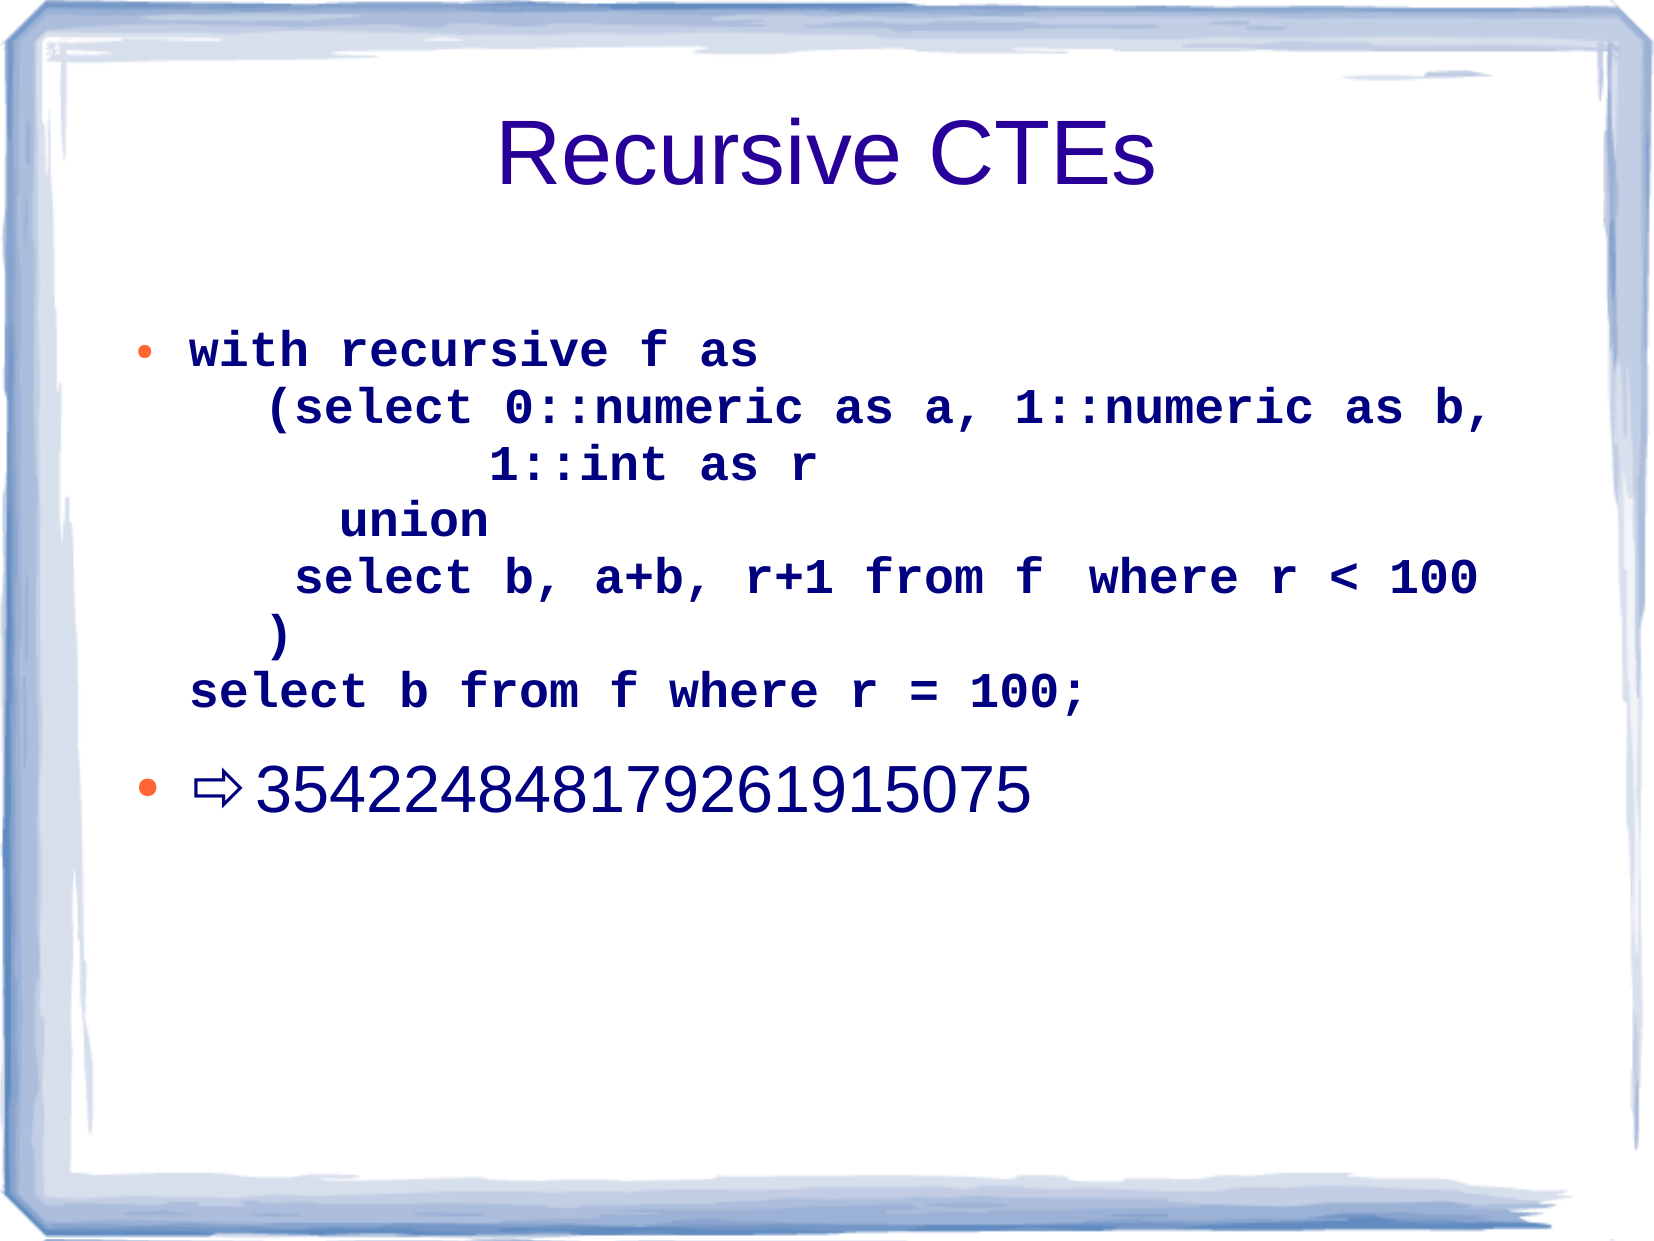

# Recursive CTEs
with recursive f as
	(select 0::numeric as a, 1::numeric as b,
				1::int as r
		union
	 select b, a+b, r+1 from f	where r < 100
	)
select b from f where r = 100;
354224848179261915075